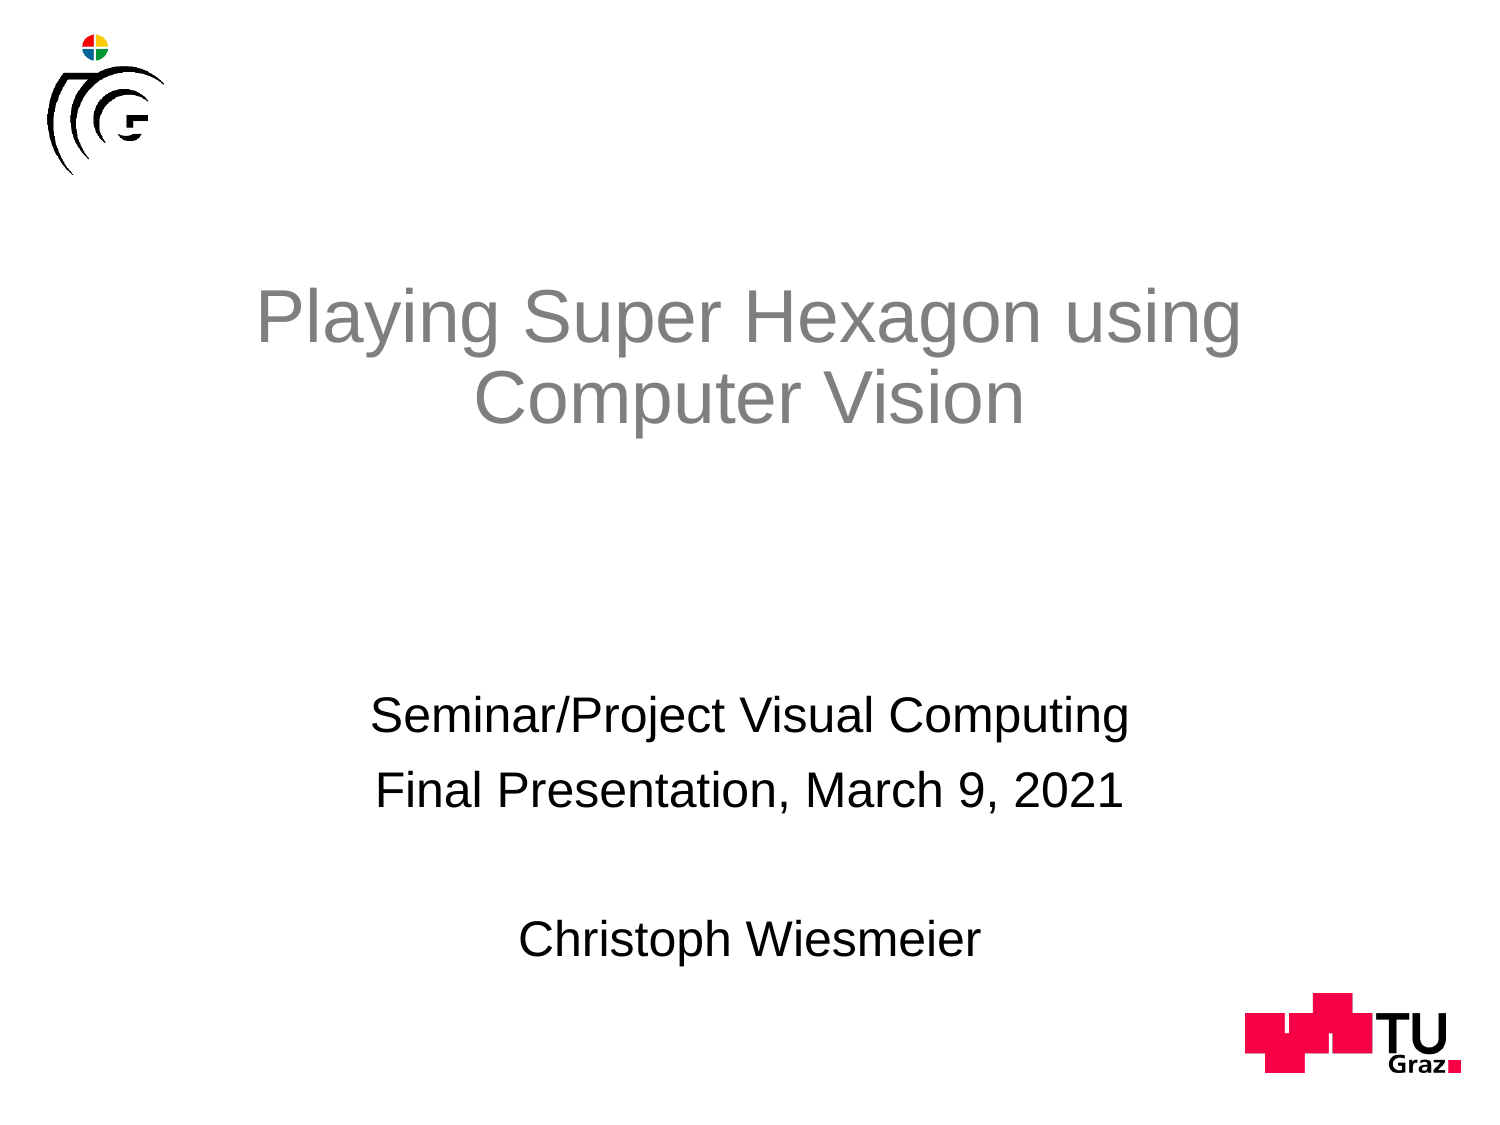

# Playing Super Hexagon using Computer Vision
Seminar/Project Visual Computing
Final Presentation, March 9, 2021
Christoph Wiesmeier